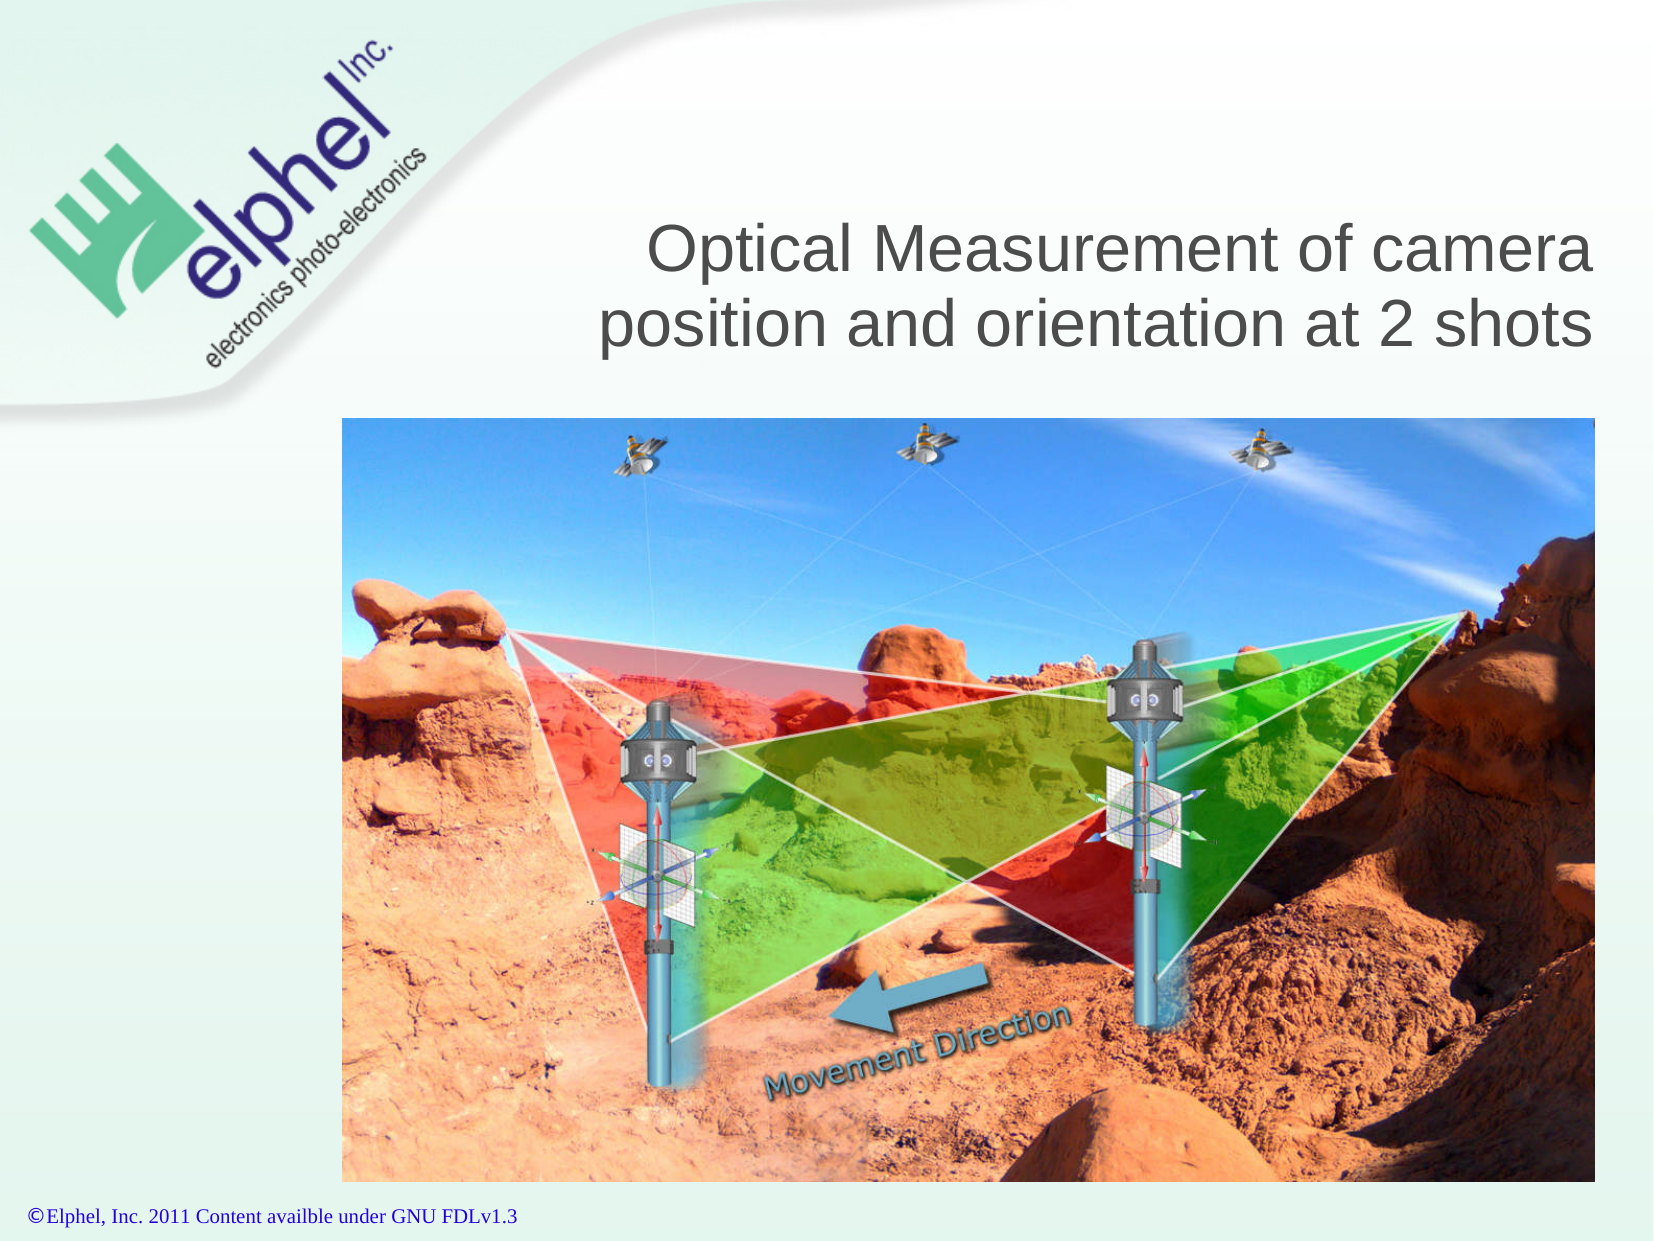

# Optical Measurement of camera position and orientation at 2 shots